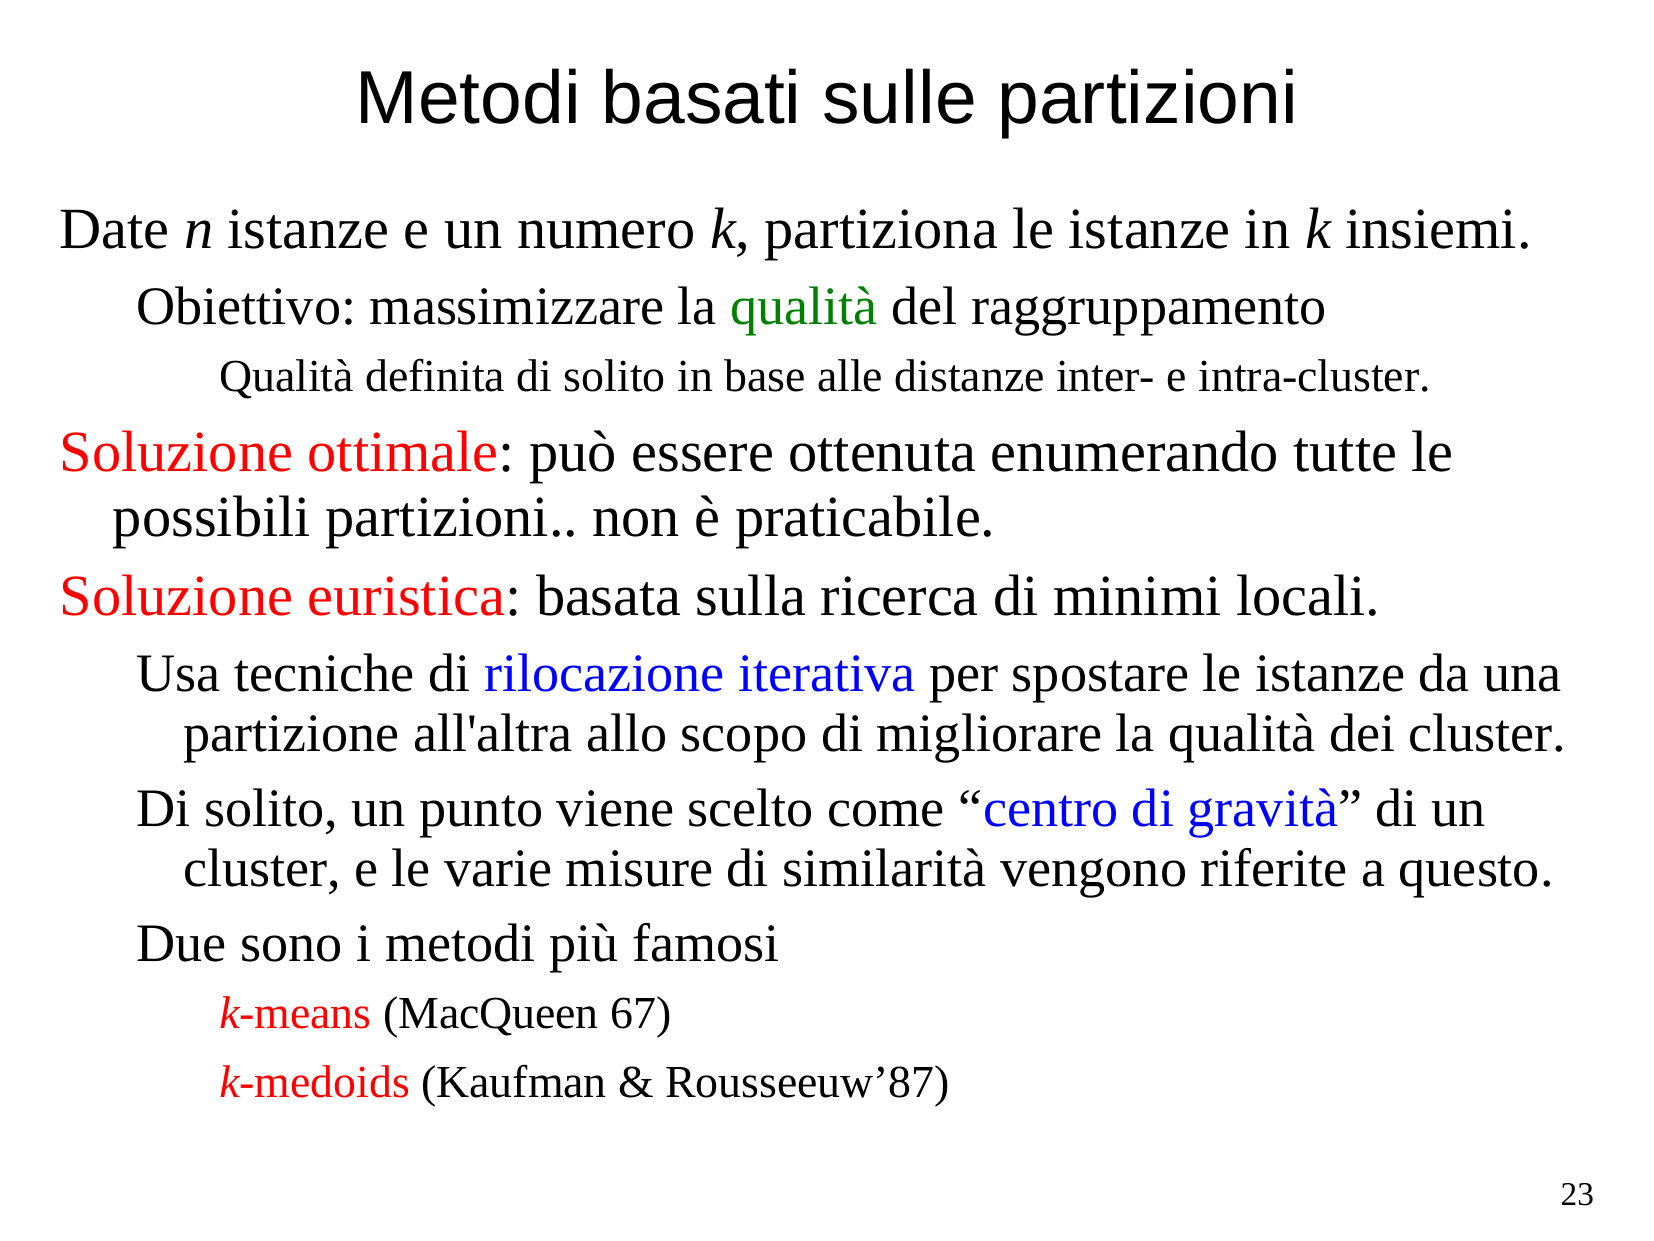

# Metodi basati sulle partizioni
Date n istanze e un numero k, partiziona le istanze in k insiemi.
Obiettivo: massimizzare la qualità del raggruppamento
Qualità definita di solito in base alle distanze inter- e intra-cluster.
Soluzione ottimale: può essere ottenuta enumerando tutte le possibili partizioni.. non è praticabile.
Soluzione euristica: basata sulla ricerca di minimi locali.
Usa tecniche di rilocazione iterativa per spostare le istanze da una partizione all'altra allo scopo di migliorare la qualità dei cluster.
Di solito, un punto viene scelto come “centro di gravità” di un cluster, e le varie misure di similarità vengono riferite a questo.
Due sono i metodi più famosi
k-means (MacQueen 67)
k-medoids (Kaufman & Rousseeuw’87)